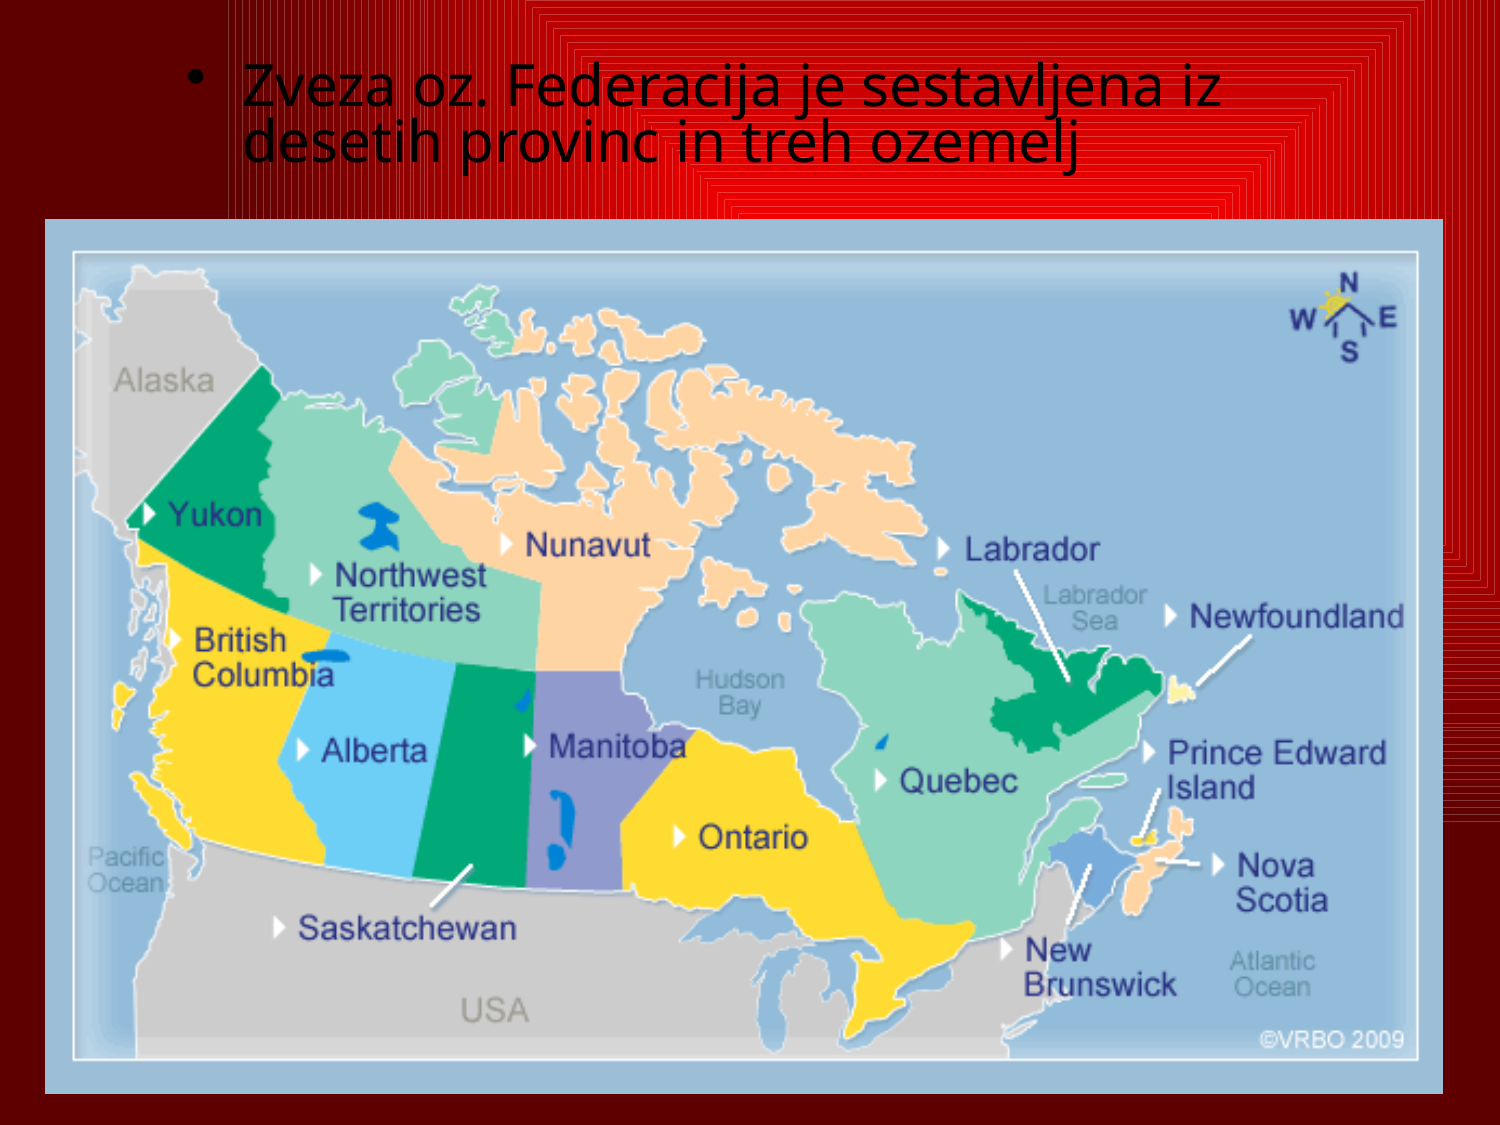

# Zveza oz. Federacija je sestavljena iz desetih provinc in treh ozemelj